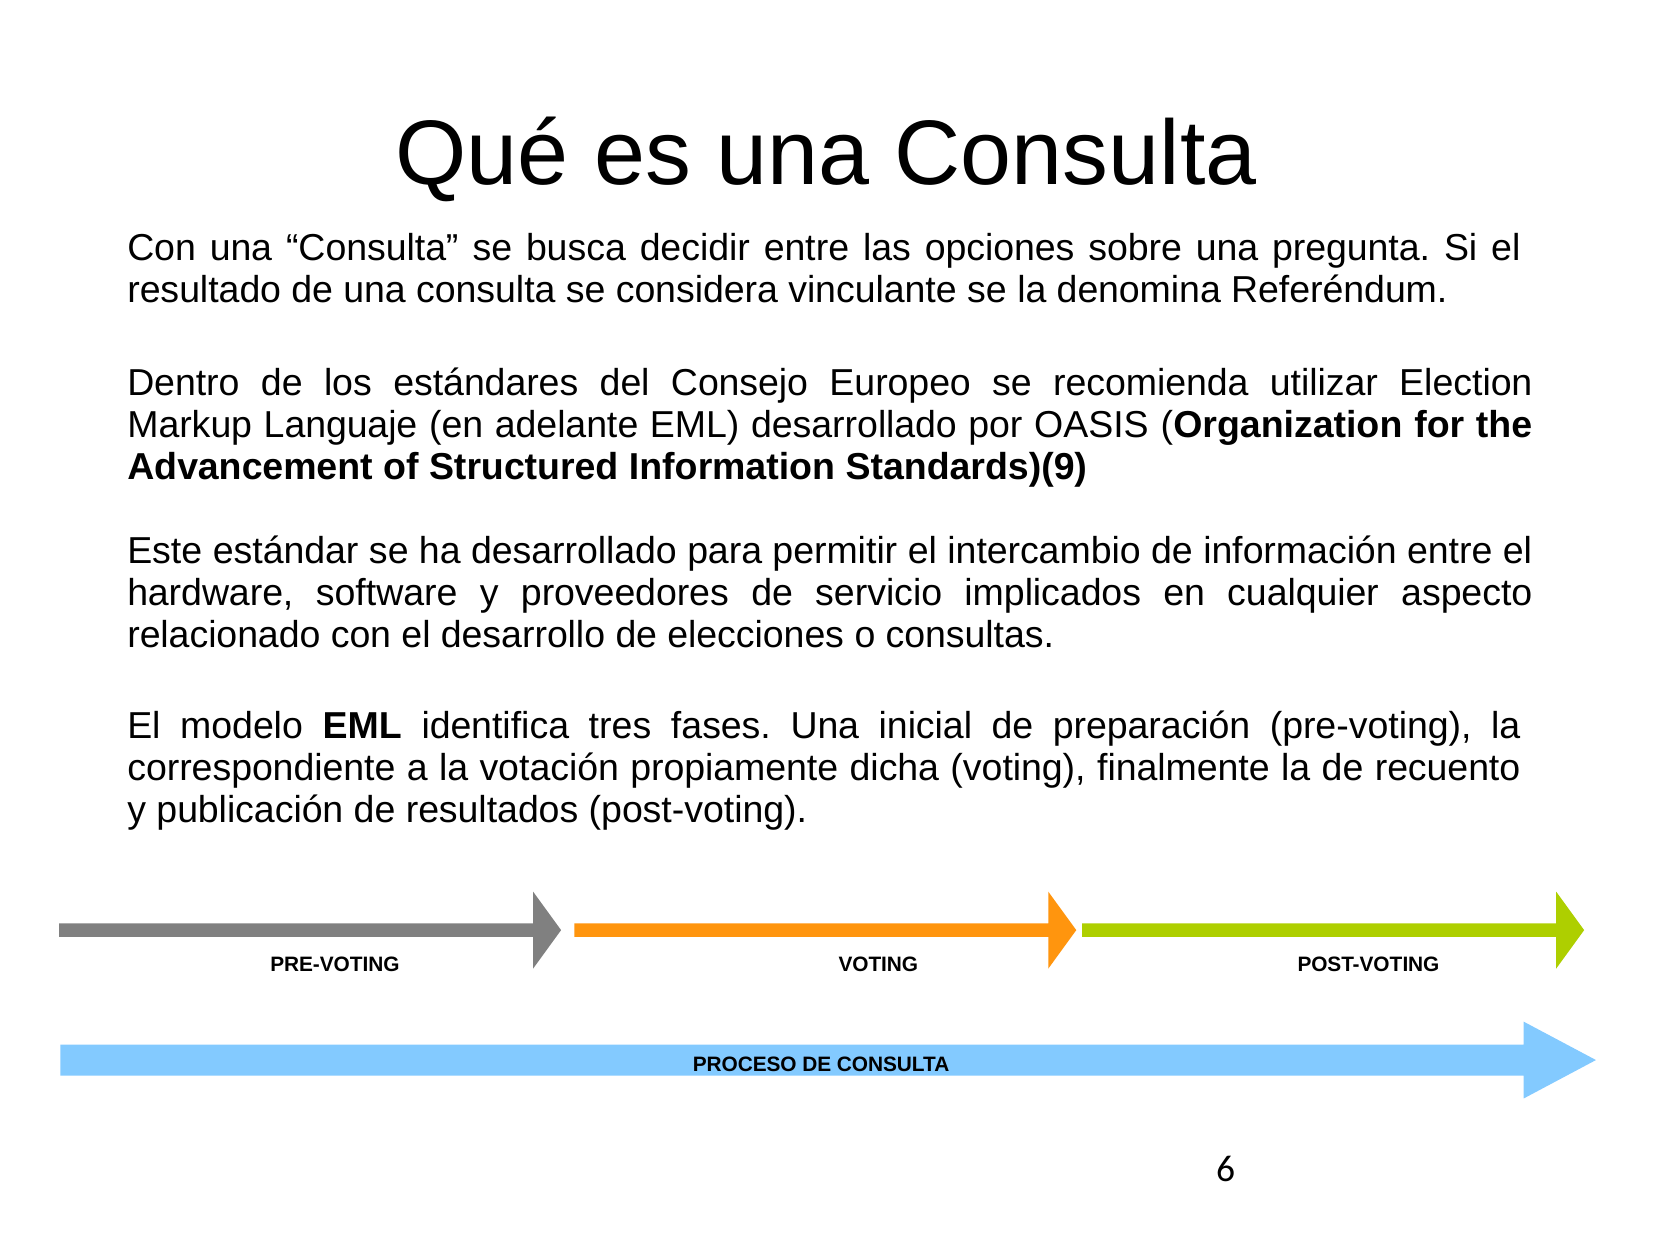

# Qué es una Consulta
Con una “Consulta” se busca decidir entre las opciones sobre una pregunta. Si el resultado de una consulta se considera vinculante se la denomina Referéndum.
Dentro de los estándares del Consejo Europeo se recomienda utilizar Election Markup Languaje (en adelante EML) desarrollado por OASIS (Organization for the Advancement of Structured Information Standards)(9)
Este estándar se ha desarrollado para permitir el intercambio de información entre el hardware, software y proveedores de servicio implicados en cualquier aspecto relacionado con el desarrollo de elecciones o consultas.
El modelo EML identifica tres fases. Una inicial de preparación (pre-voting), la correspondiente a la votación propiamente dicha (voting), finalmente la de recuento y publicación de resultados (post-voting).
PRE-VOTING
VOTING
POST-VOTING
PROCESO DE CONSULTA